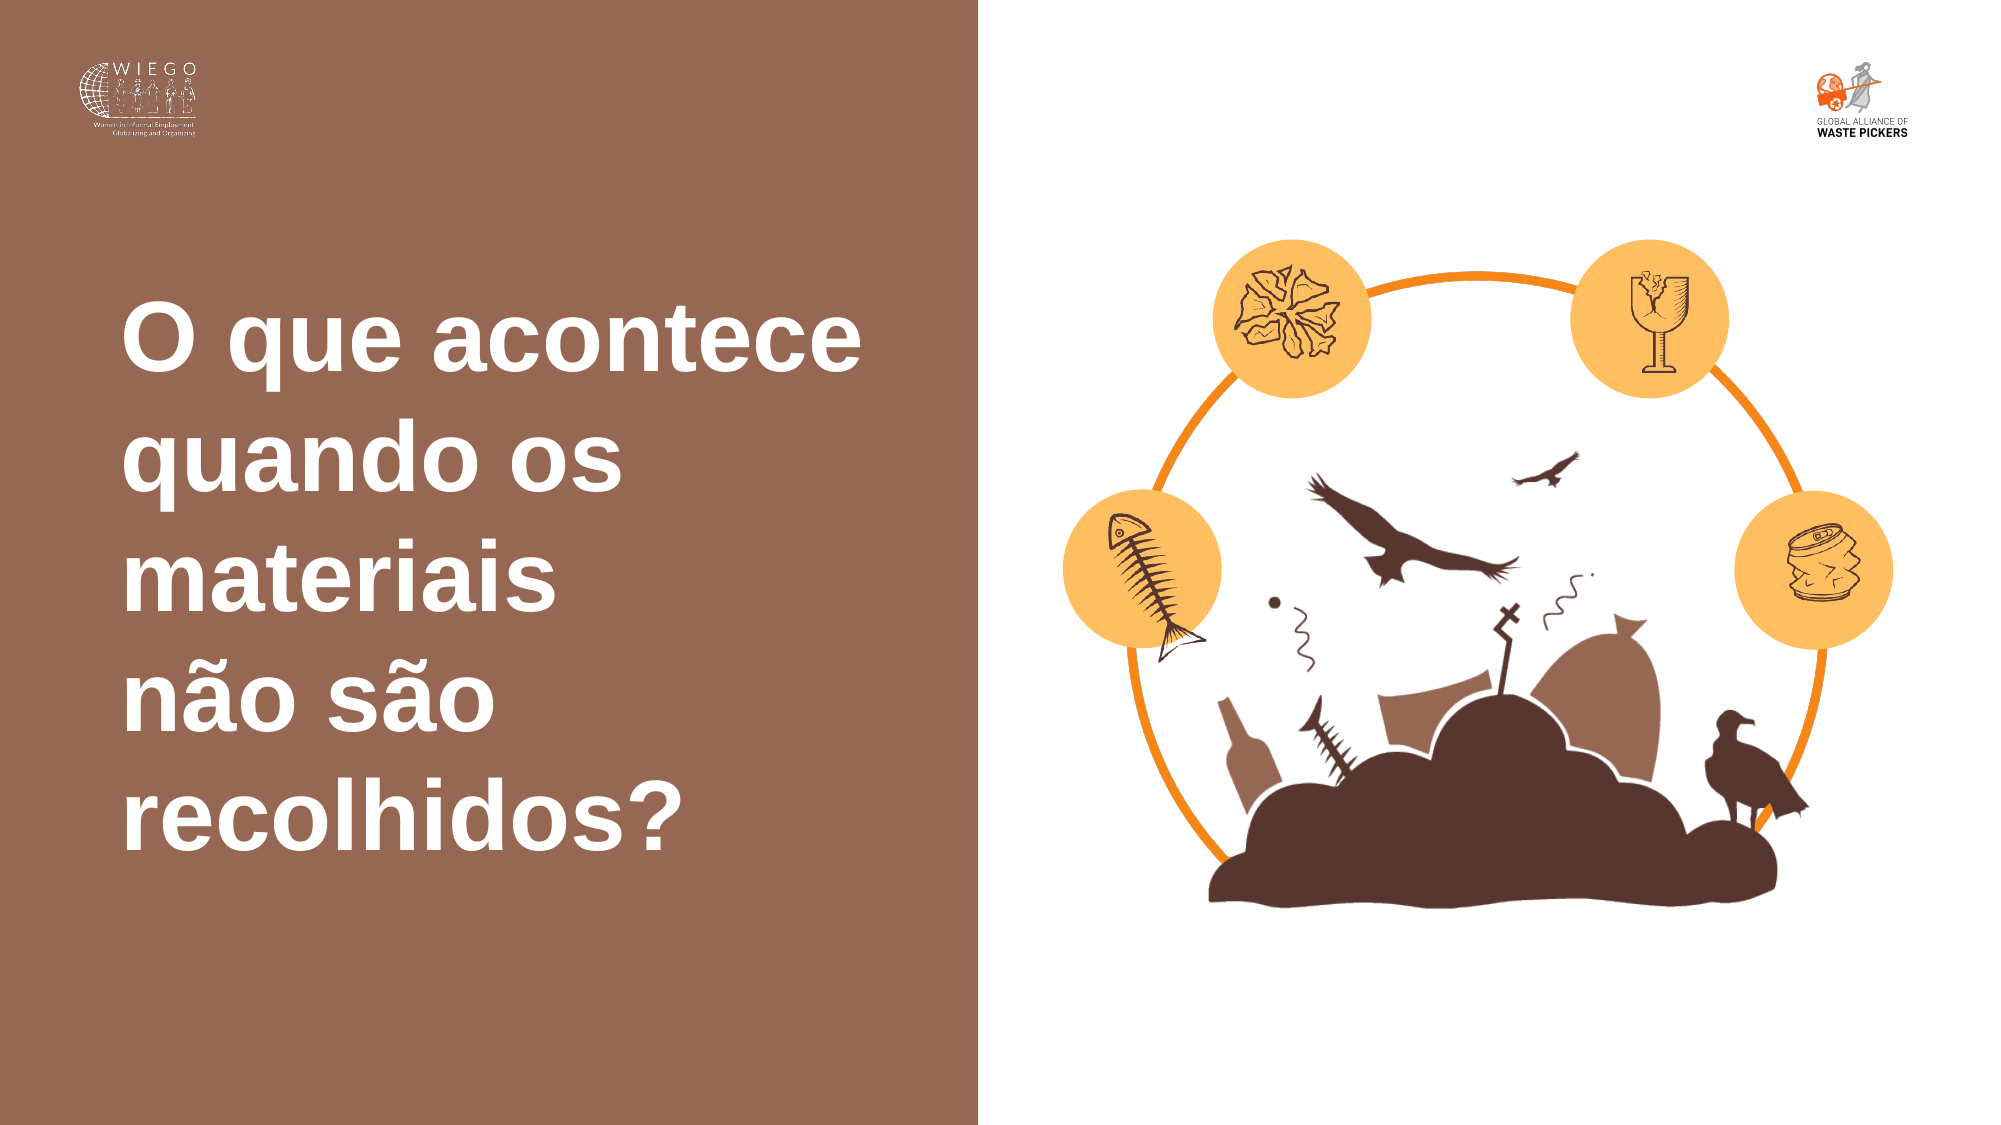

O que acontece quando os materiais
não são recolhidos?